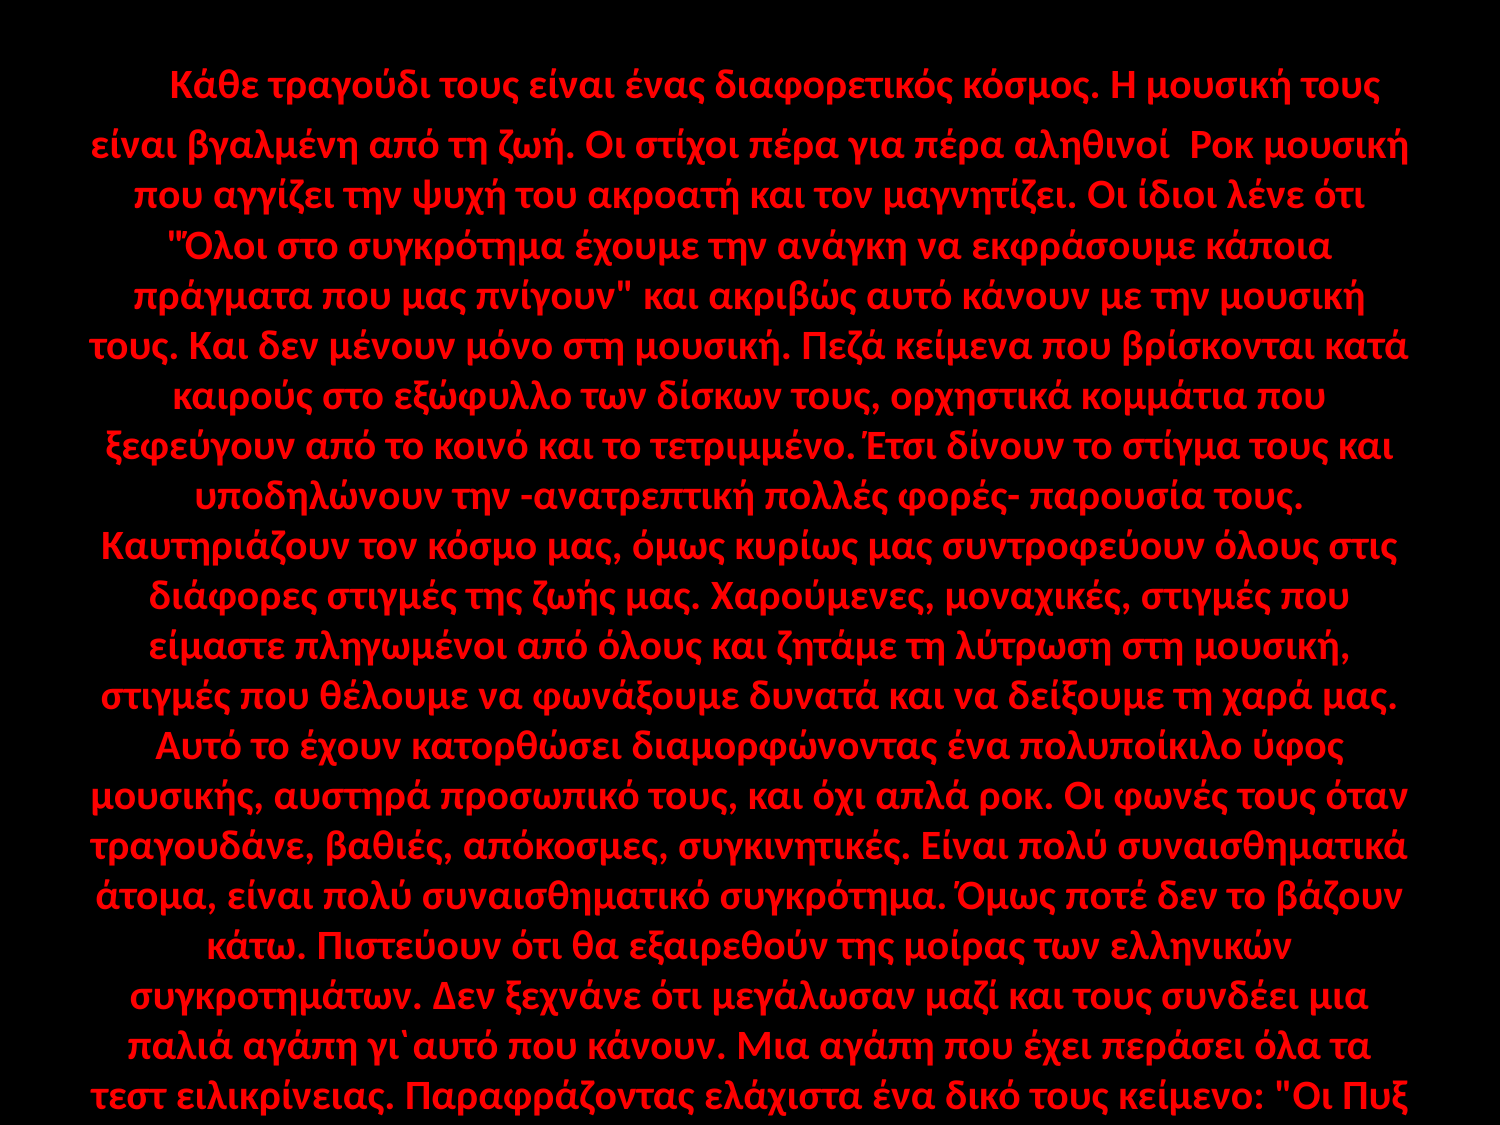

# Κάθε τραγούδι τους είναι ένας διαφορετικός κόσμος. Η μουσική τους είναι βγαλμένη από τη ζωή. Οι στίχοι πέρα για πέρα αληθινοί  Ροκ μουσική που αγγίζει την ψυχή του ακροατή και τον μαγνητίζει. Οι ίδιοι λένε ότι "Όλοι στο συγκρότημα έχουμε την ανάγκη να εκφράσουμε κάποια πράγματα που μας πνίγουν" και ακριβώς αυτό κάνουν με την μουσική τους. Και δεν μένουν μόνο στη μουσική. Πεζά κείμενα που βρίσκονται κατά καιρούς στο εξώφυλλο των δίσκων τους, ορχηστικά κομμάτια που ξεφεύγουν από το κοινό και το τετριμμένο. Έτσι δίνουν το στίγμα τους και υποδηλώνουν την -ανατρεπτική πολλές φορές- παρουσία τους. Καυτηριάζουν τον κόσμο μας, όμως κυρίως μας συντροφεύουν όλους στις διάφορες στιγμές της ζωής μας. Χαρούμενες, μοναχικές, στιγμές που είμαστε πληγωμένοι από όλους και ζητάμε τη λύτρωση στη μουσική, στιγμές που θέλουμε να φωνάξουμε δυνατά και να δείξουμε τη χαρά μας. Αυτό το έχουν κατορθώσει διαμορφώνοντας ένα πολυποίκιλο ύφος μουσικής, αυστηρά προσωπικό τους, και όχι απλά ροκ. Οι φωνές τους όταν τραγουδάνε, βαθιές, απόκοσμες, συγκινητικές. Είναι πολύ συναισθηματικά άτομα, είναι πολύ συναισθηματικό συγκρότημα. Όμως ποτέ δεν το βάζουν κάτω. Πιστεύουν ότι θα εξαιρεθούν της μοίρας των ελληνικών συγκροτημάτων. Δεν ξεχνάνε ότι μεγάλωσαν μαζί και τους συνδέει μια παλιά αγάπη γι`αυτό που κάνουν. Μια αγάπη που έχει περάσει όλα τα τεστ ειλικρίνειας. Παραφράζοντας ελάχιστα ένα δικό τους κείμενο: "Οι Πυξ Λαξ που γνωρίζω ορκίζονται πως δεν μασάνε και δεν φοβούνται το κακό πως λιώνουν σίδερα και δεν ακολουθάνε σαν προβατάκια στο χορό..."